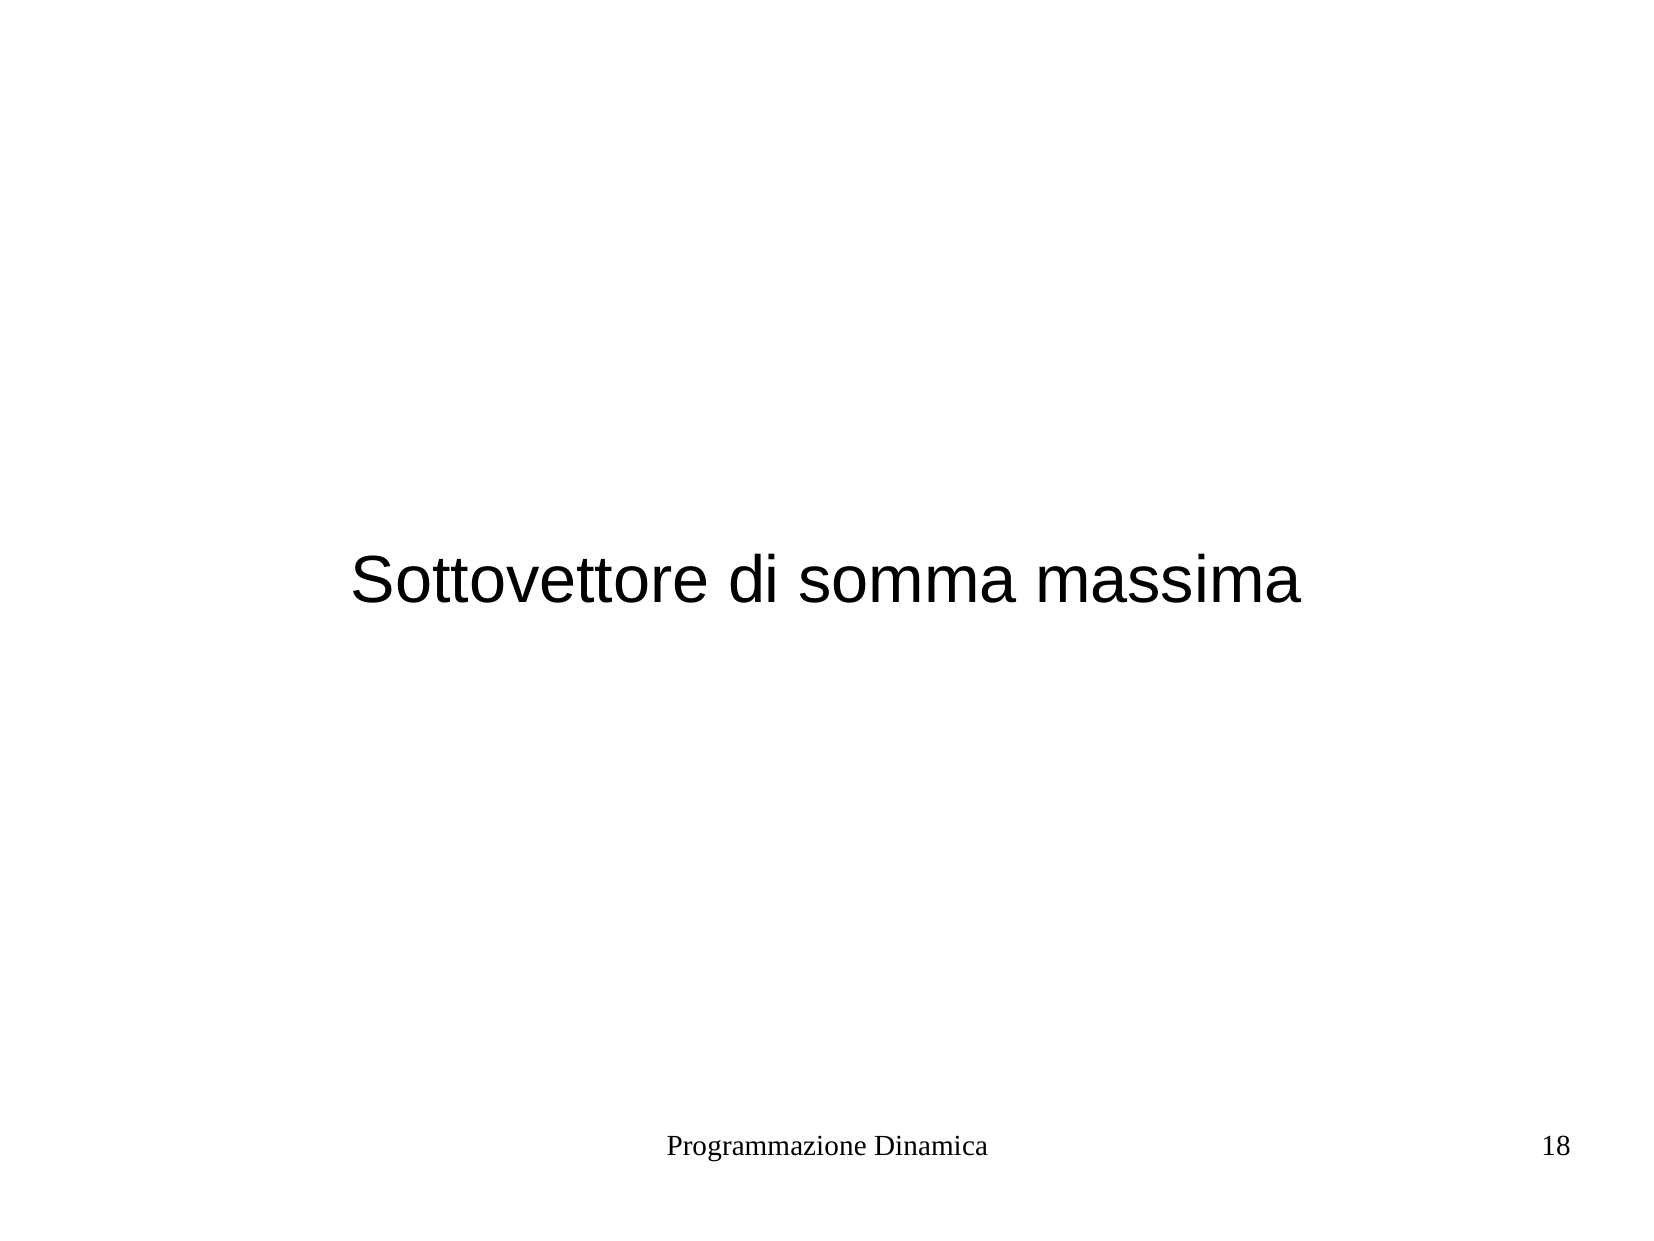

# Sottovettore di somma massima
Programmazione Dinamica
18